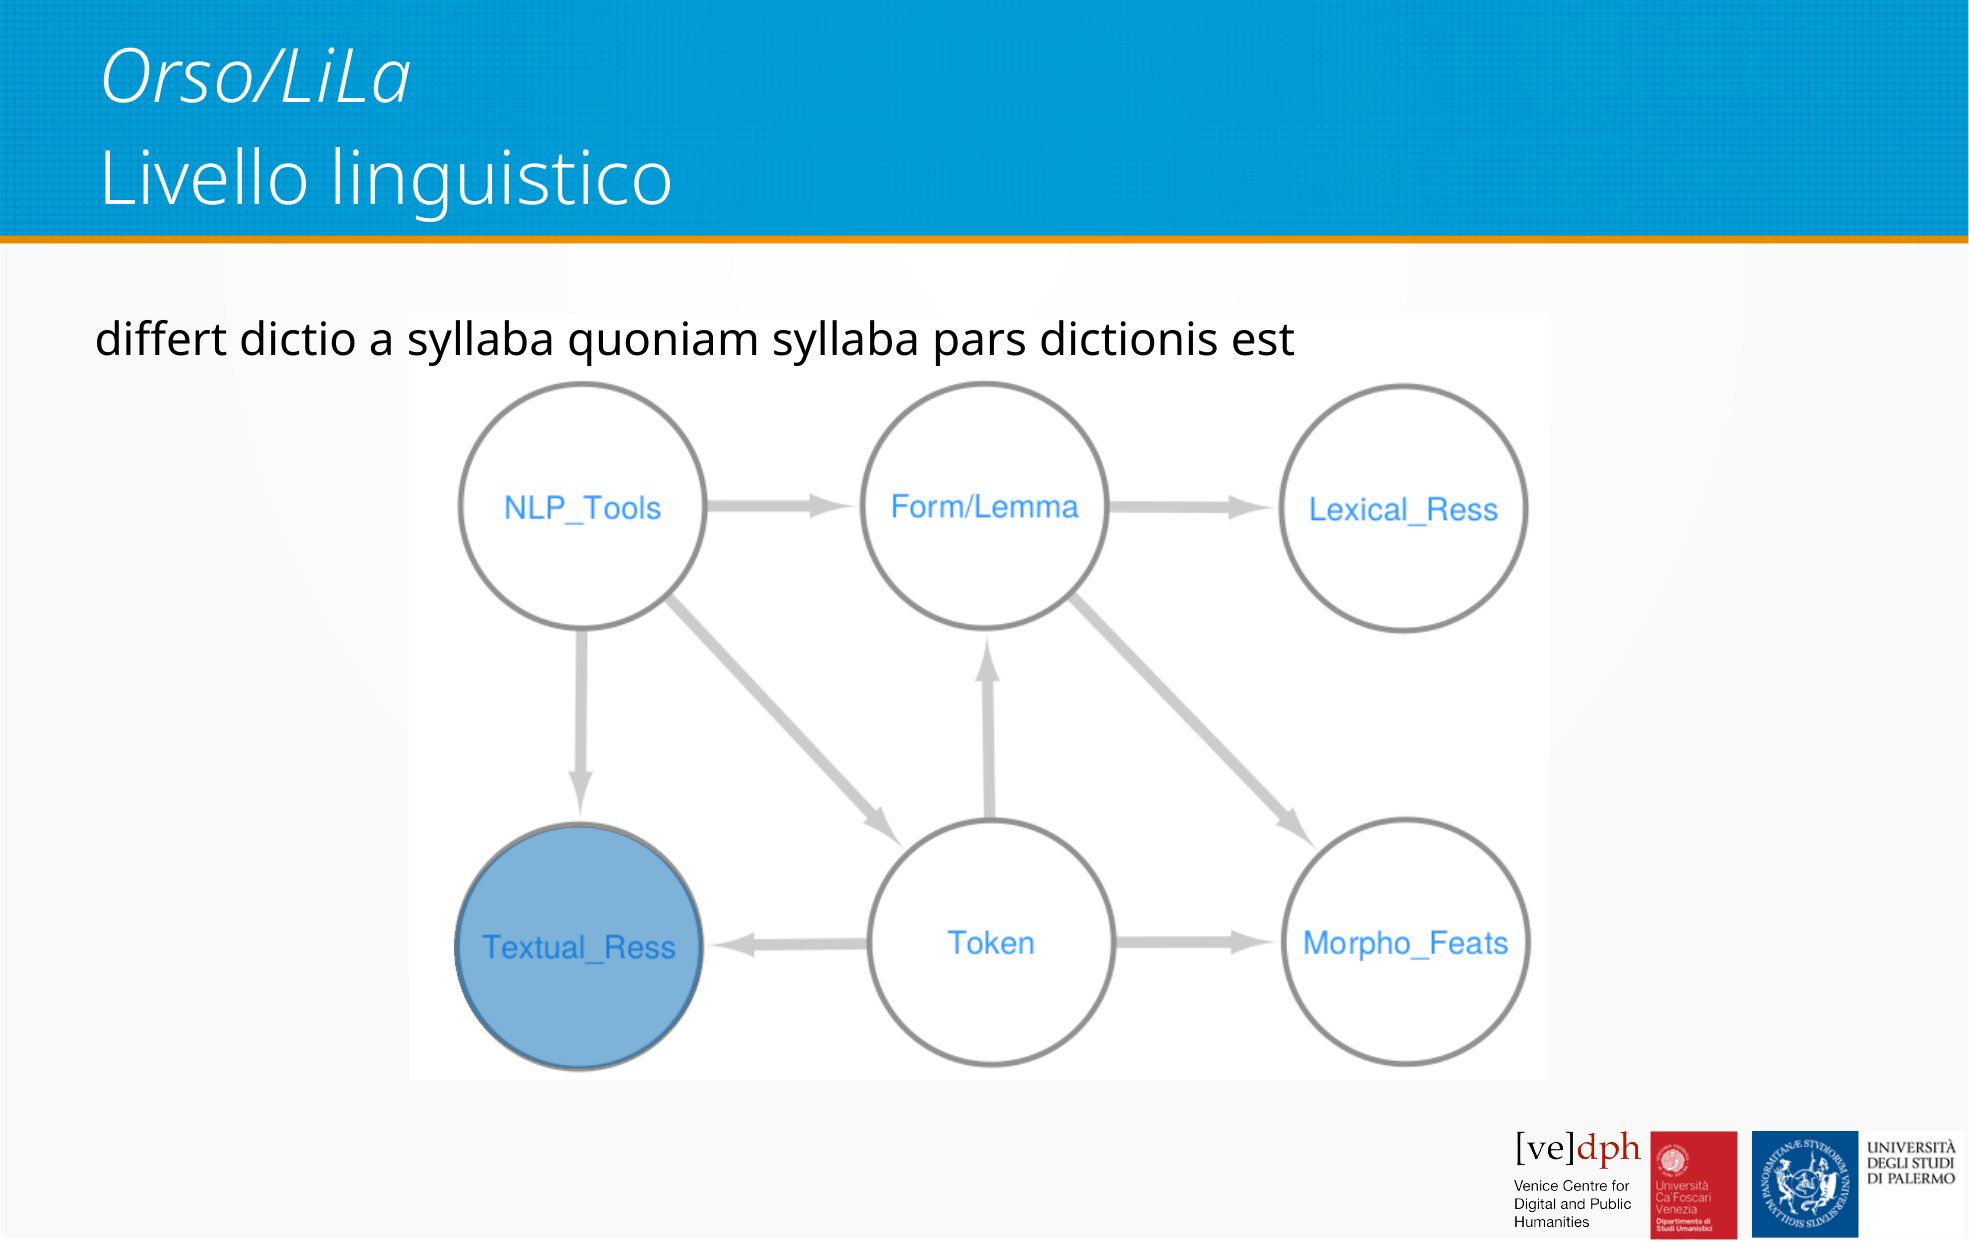

# Orso/LiLa Livello linguistico
differt dictio a syllaba quoniam syllaba pars dictionis est